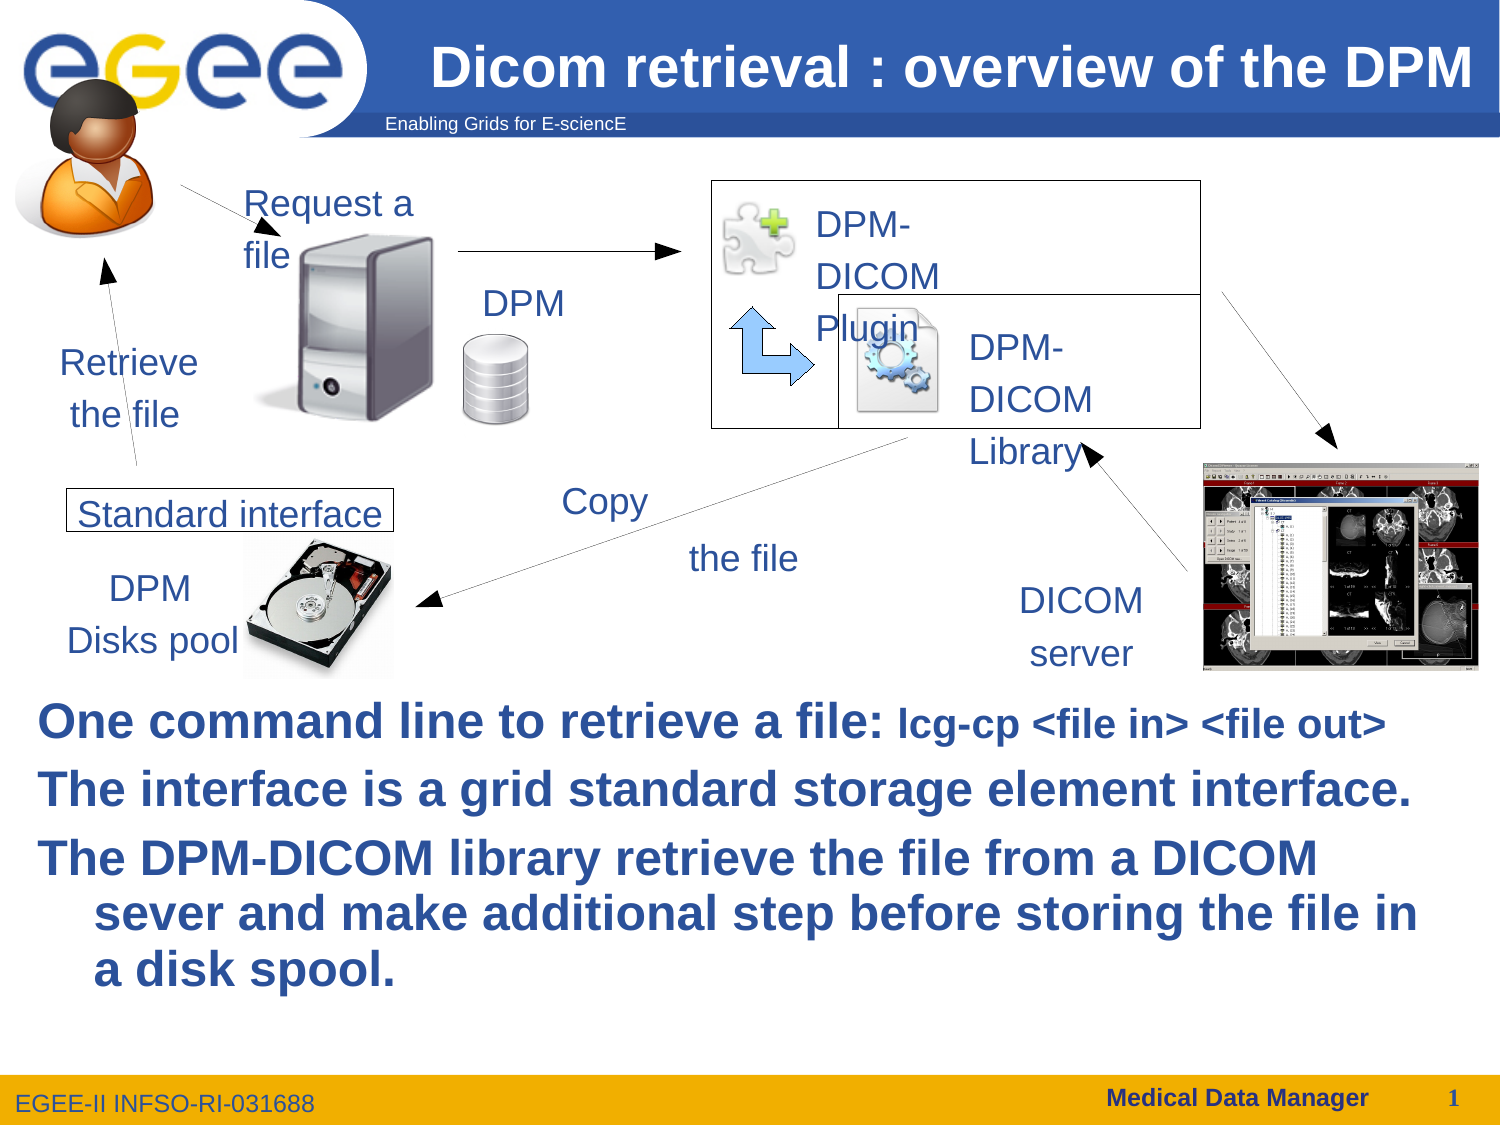

# Dicom retrieval : overview of the DPM
Request a file
DPM-DICOM
Plugin
DPM
DPM-DICOM
Library
Retrieve
 the file
Copy
Standard interface
 DPM
Disks pool
the file
DICOM
 server
One command line to retrieve a file: lcg-cp <file in> <file out>
The interface is a grid standard storage element interface.
The DPM-DICOM library retrieve the file from a DICOM sever and make additional step before storing the file in a disk spool.
1